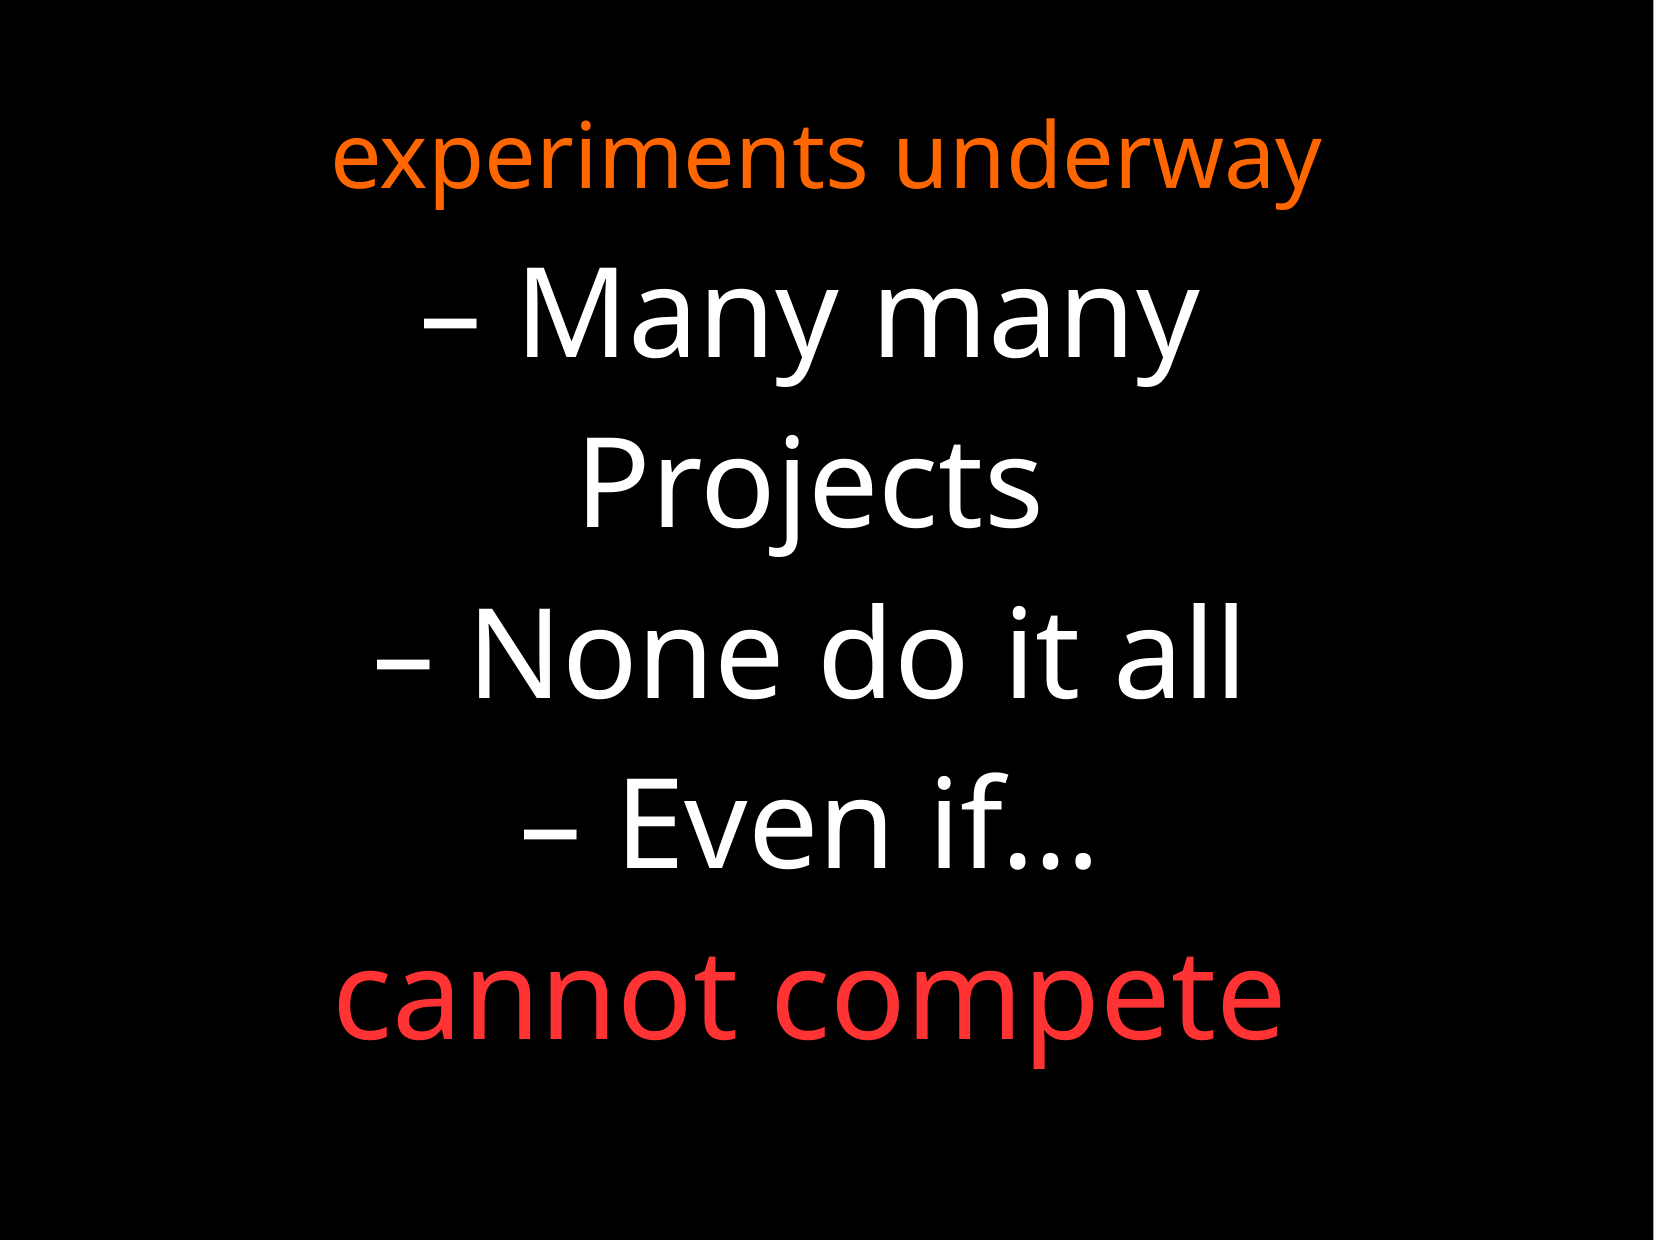

# experiments underway
– Many many
Projects
– None do it all
– Even if…
cannot compete